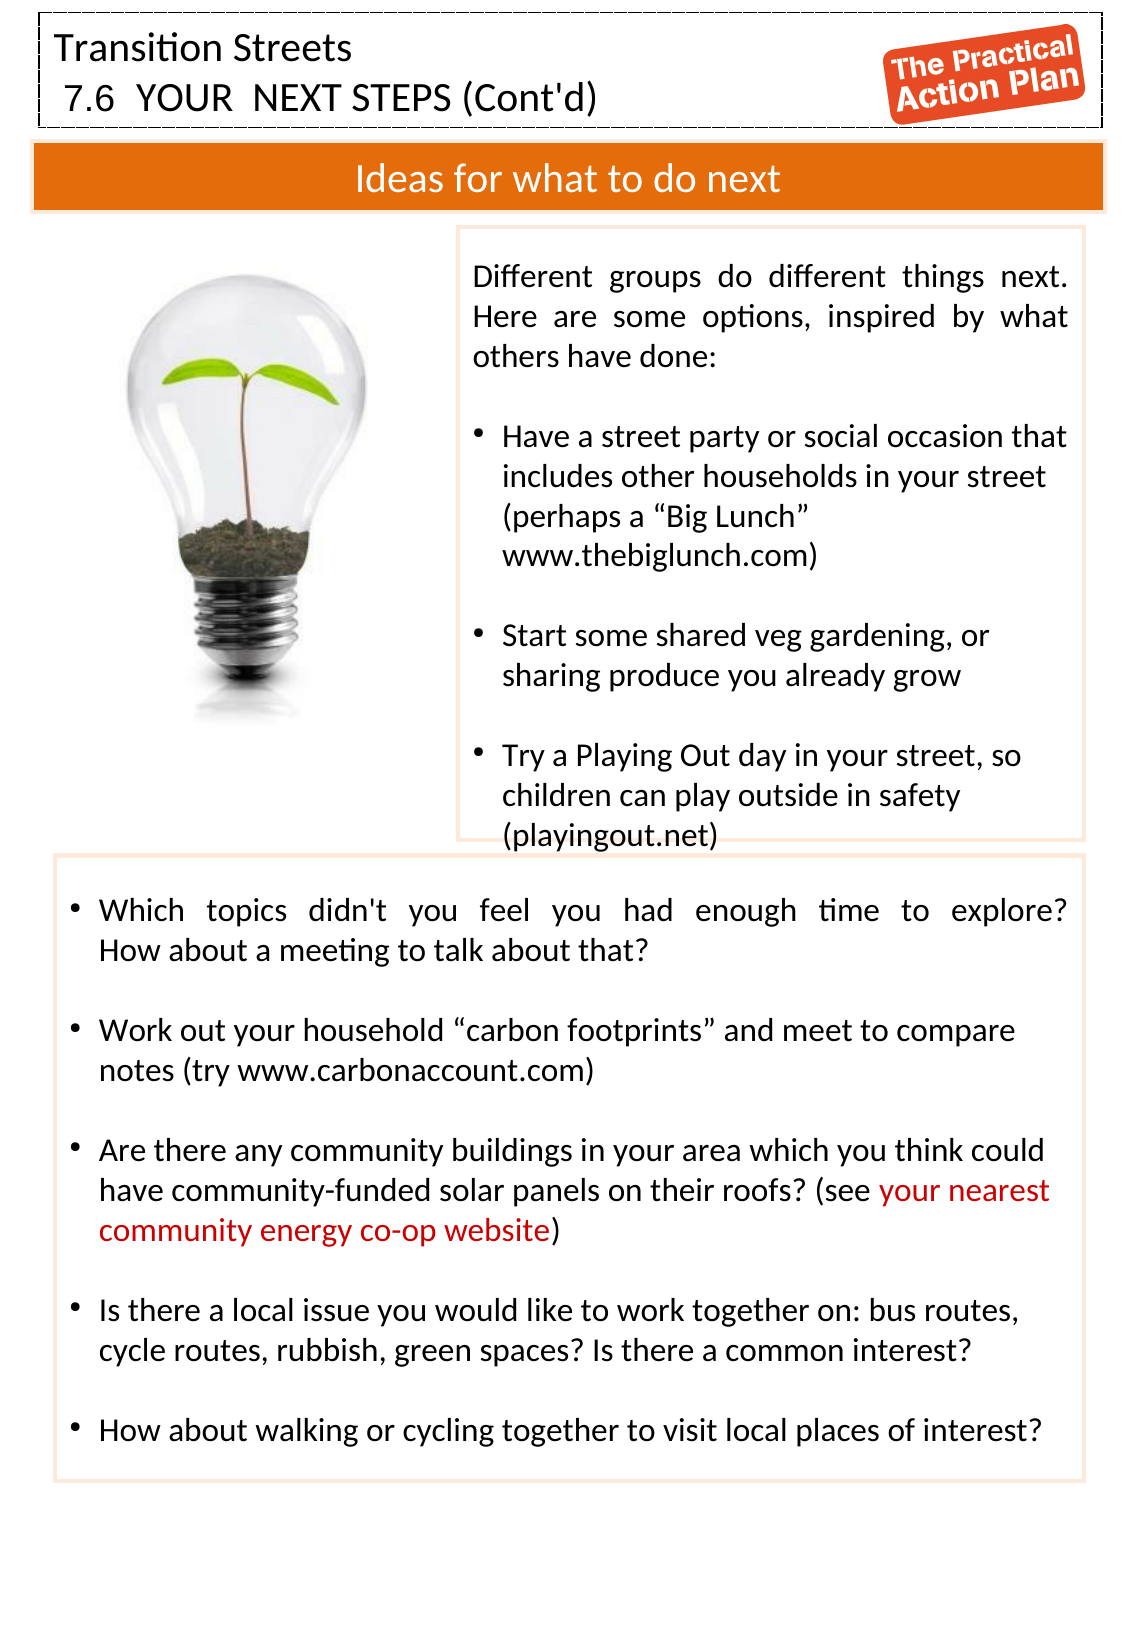

7.6 YOUR NEXT STEPS (Cont'd)
Ideas for what to do next
Different groups do different things next. Here are some options, inspired by what others have done:
Have a street party or social occasion that includes other households in your street (perhaps a “Big Lunch” www.thebiglunch.com)
Start some shared veg gardening, or sharing produce you already grow
Try a Playing Out day in your street, so children can play outside in safety (playingout.net)
Which topics didn't you feel you had enough time to explore?
How about a meeting to talk about that?
Work out your household “carbon footprints” and meet to compare notes (try www.carbonaccount.com)
Are there any community buildings in your area which you think could have community-funded solar panels on their roofs? (see your nearest community energy co-op website)
Is there a local issue you would like to work together on: bus routes, cycle routes, rubbish, green spaces? Is there a common interest?
How about walking or cycling together to visit local places of interest?